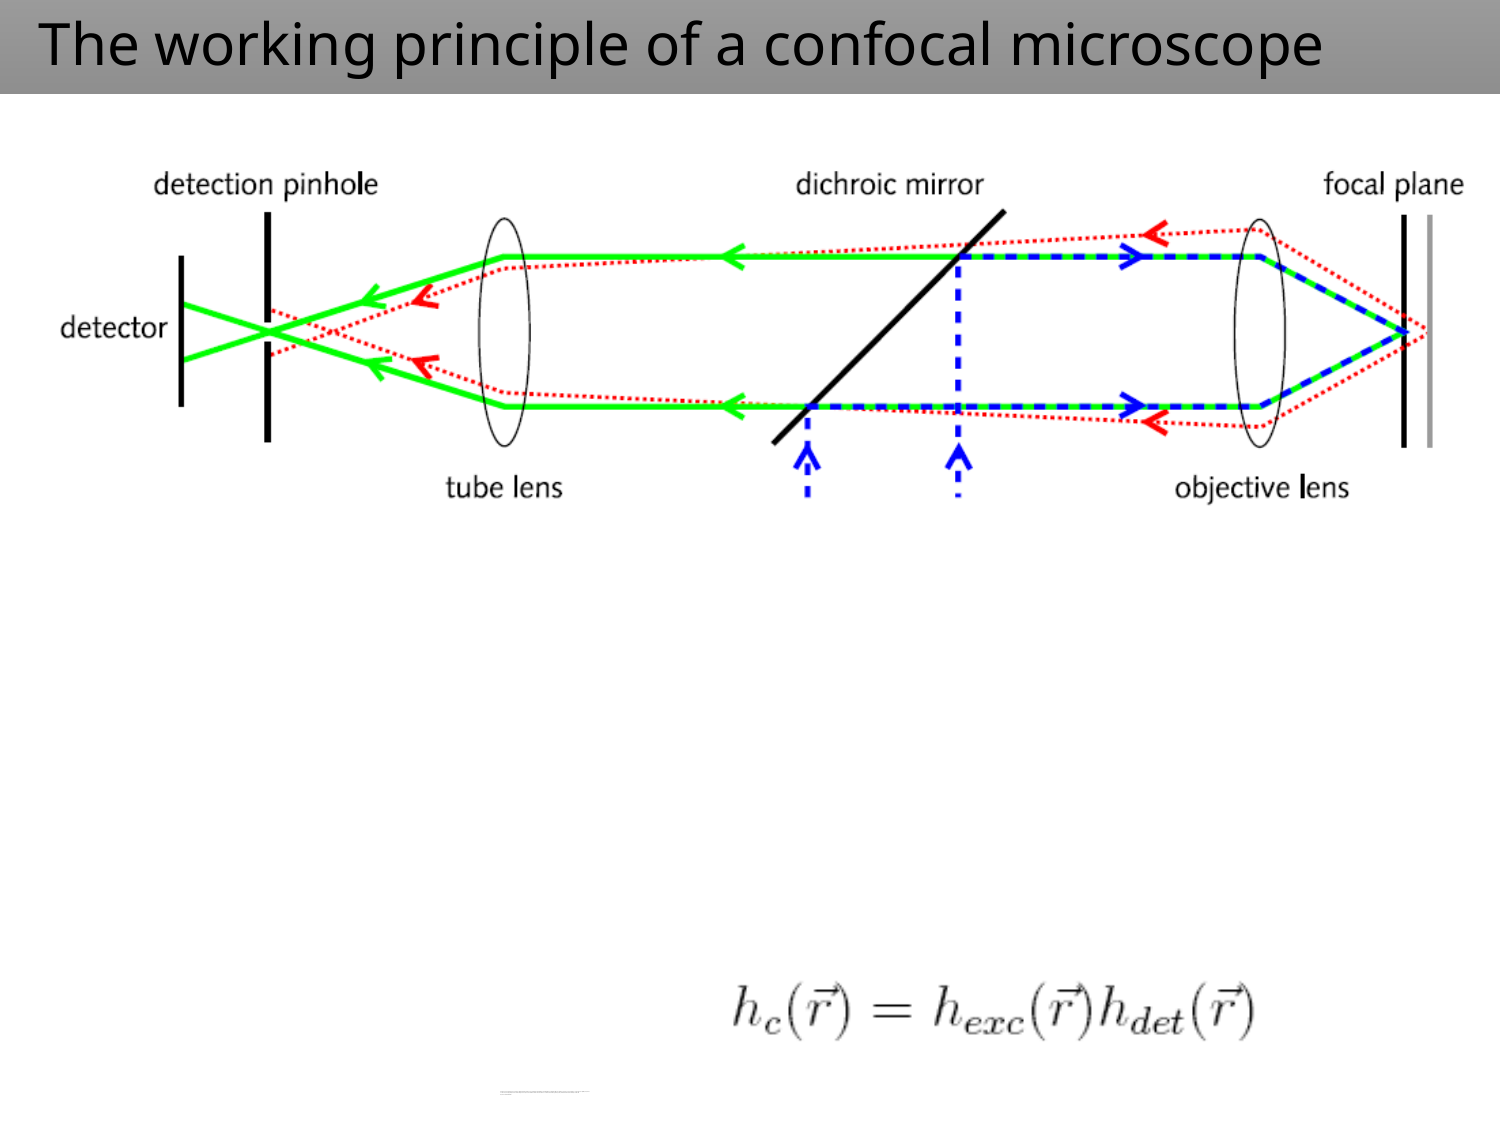

# The working principle of a confocal microscope
The light from a point-like illumination source (blue) is imaged as a diffraction-limited spot into the sample. The light emanating from the sample (green) is collected and imaged onto a detection pinhole. Most of the unwanted out of focus light (red) is rejected by the pinhole.
In order to acquire an image, the sample has to be moved through the focal spot and the fluorescence is recorded. With the introduction of the confocal laser scanning microscope (CLSM), where the laser beam instead of the sample is moved, faster
acquisition times have been realized